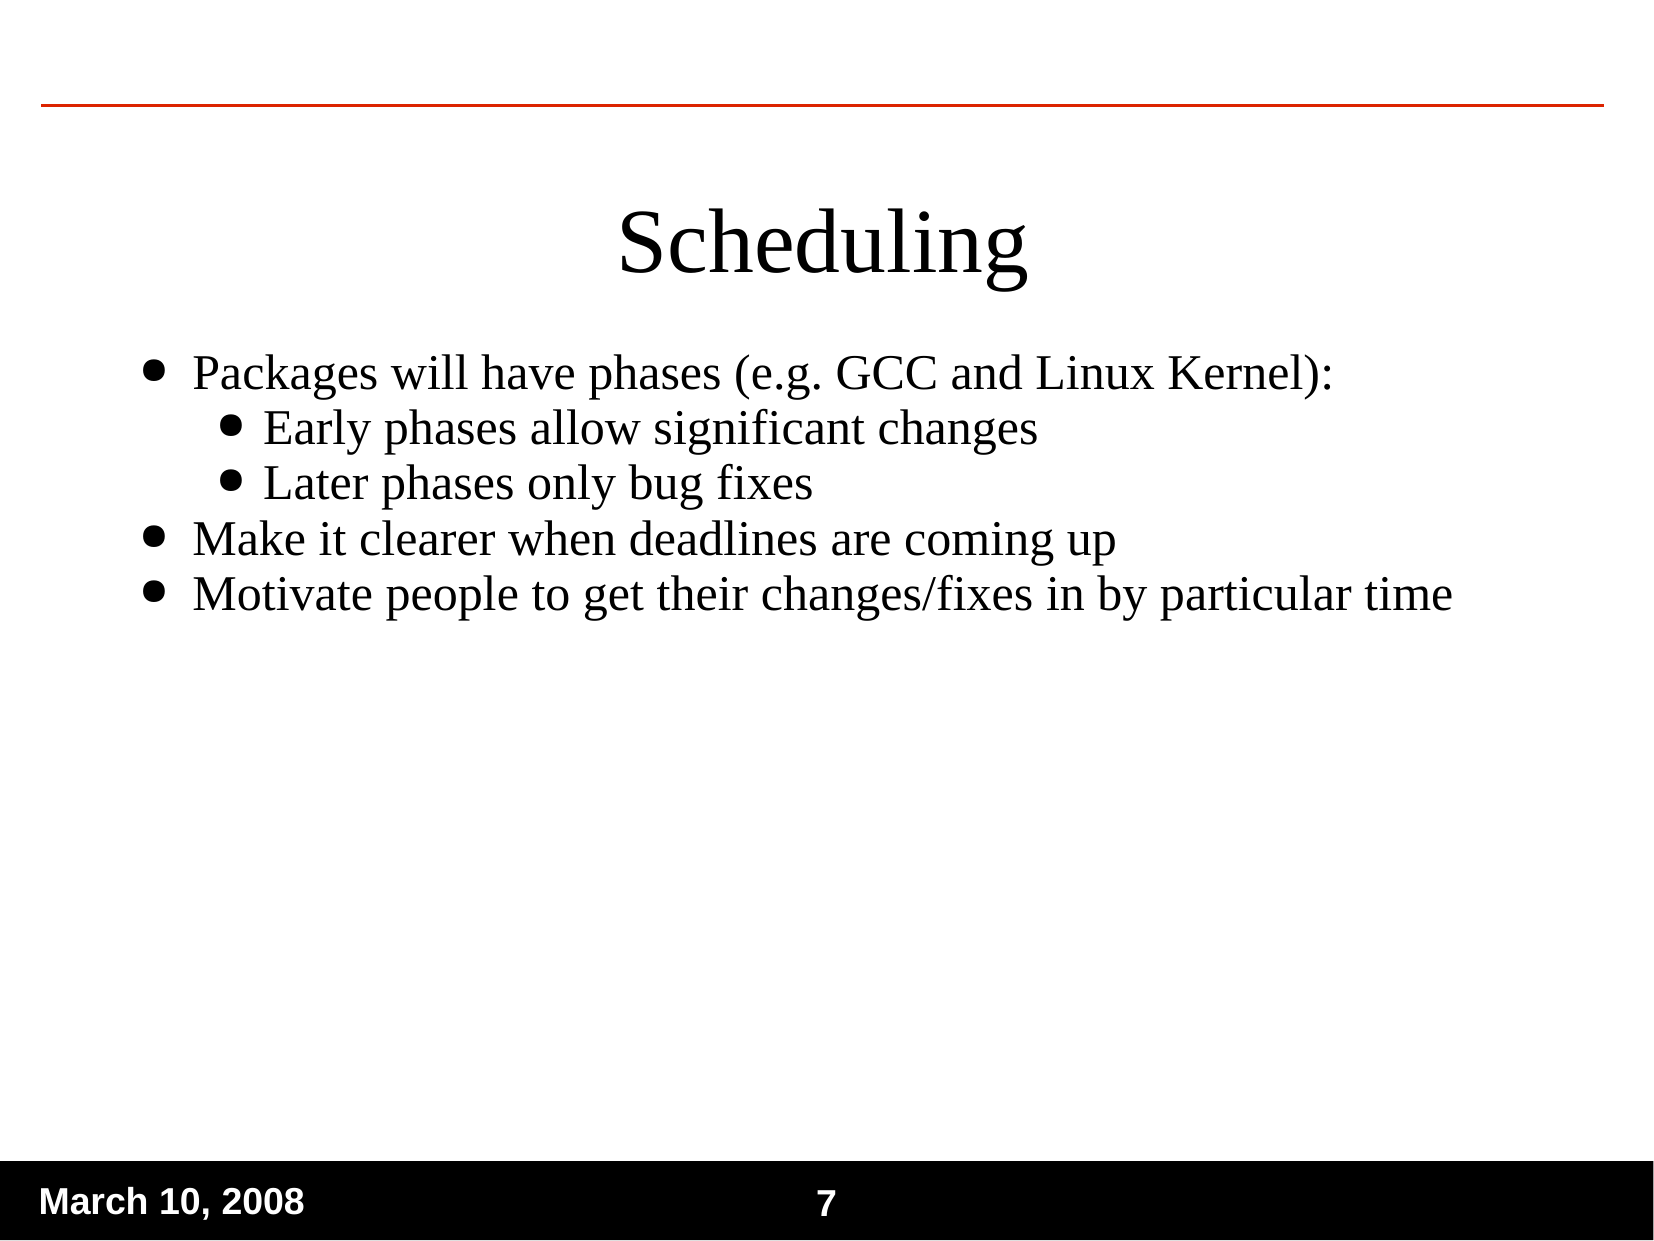

# Scheduling
Packages will have phases (e.g. GCC and Linux Kernel):
Early phases allow significant changes
Later phases only bug fixes
Make it clearer when deadlines are coming up
Motivate people to get their changes/fixes in by particular time